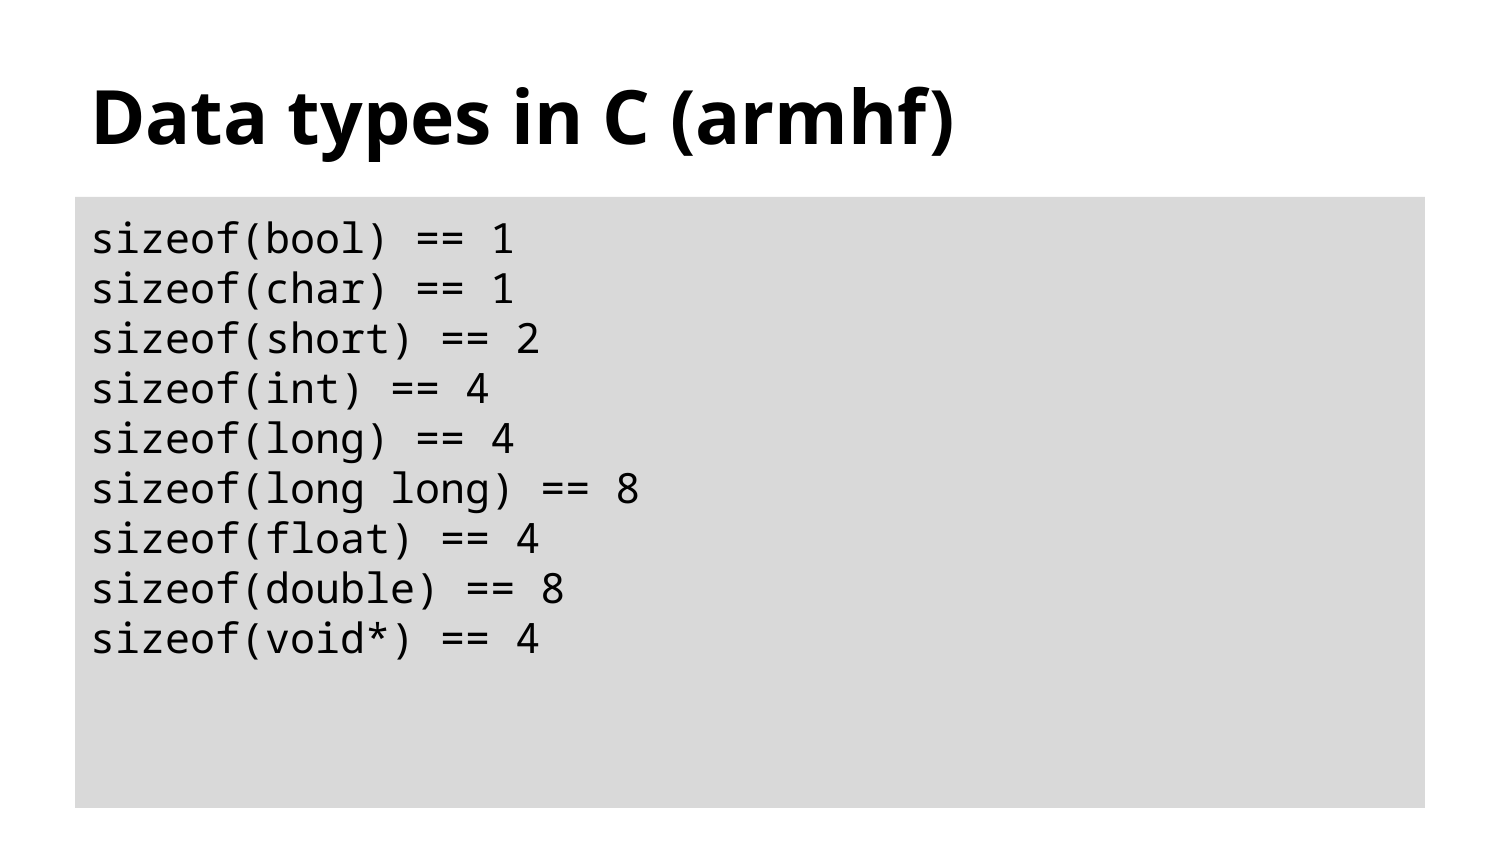

# Data types in C (armhf)
sizeof(bool) == 1
sizeof(char) == 1
sizeof(short) == 2
sizeof(int) == 4
sizeof(long) == 4
sizeof(long long) == 8
sizeof(float) == 4
sizeof(double) == 8
sizeof(void*) == 4